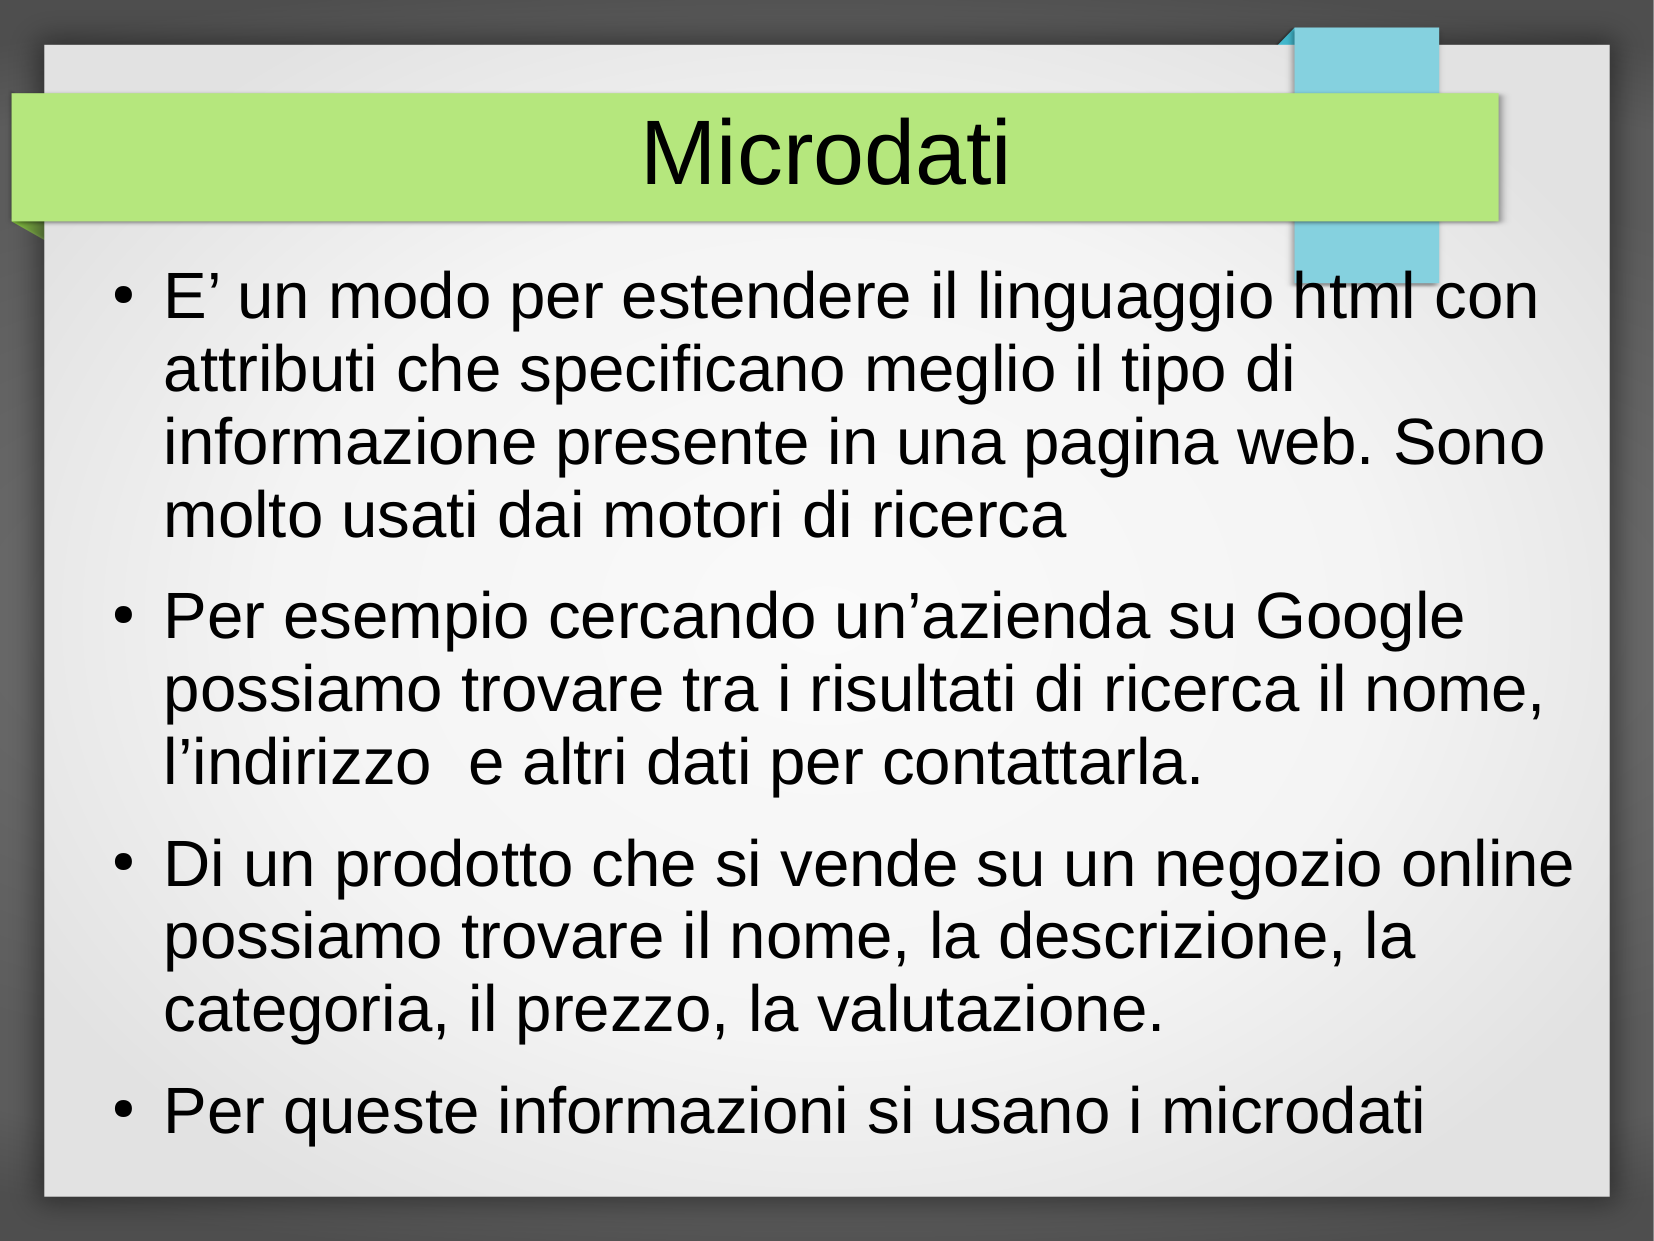

# Microdati
E’ un modo per estendere il linguaggio html con attributi che specificano meglio il tipo di informazione presente in una pagina web. Sono molto usati dai motori di ricerca
Per esempio cercando un’azienda su Google possiamo trovare tra i risultati di ricerca il nome, l’indirizzo e altri dati per contattarla.
Di un prodotto che si vende su un negozio online possiamo trovare il nome, la descrizione, la categoria, il prezzo, la valutazione.
Per queste informazioni si usano i microdati